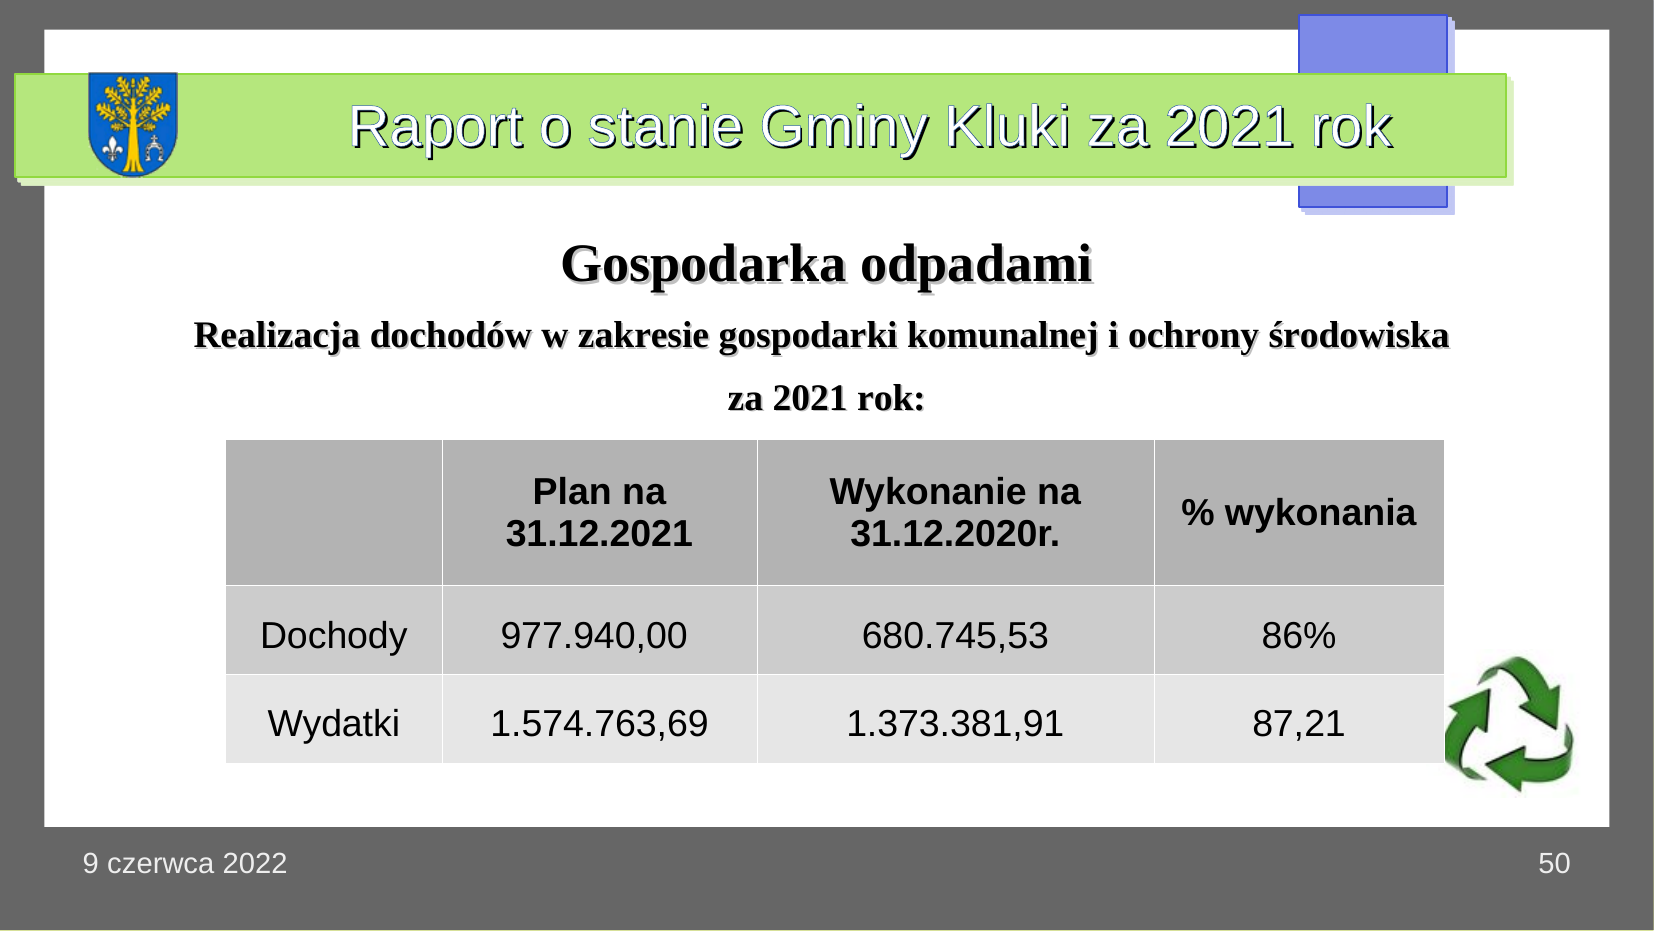

# Raport o stanie Gminy Kluki za 2021 rok
Gospodarka odpadami
Realizacja dochodów w zakresie gospodarki komunalnej i ochrony środowiska
za 2021 rok:
| | Plan na 31.12.2021 | Wykonanie na 31.12.2020r. | % wykonania |
| --- | --- | --- | --- |
| Dochody | 977.940,00 | 680.745,53 | 86% |
| Wydatki | 1.574.763,69 | 1.373.381,91 | 87,21 |
9 czerwca 2022
50